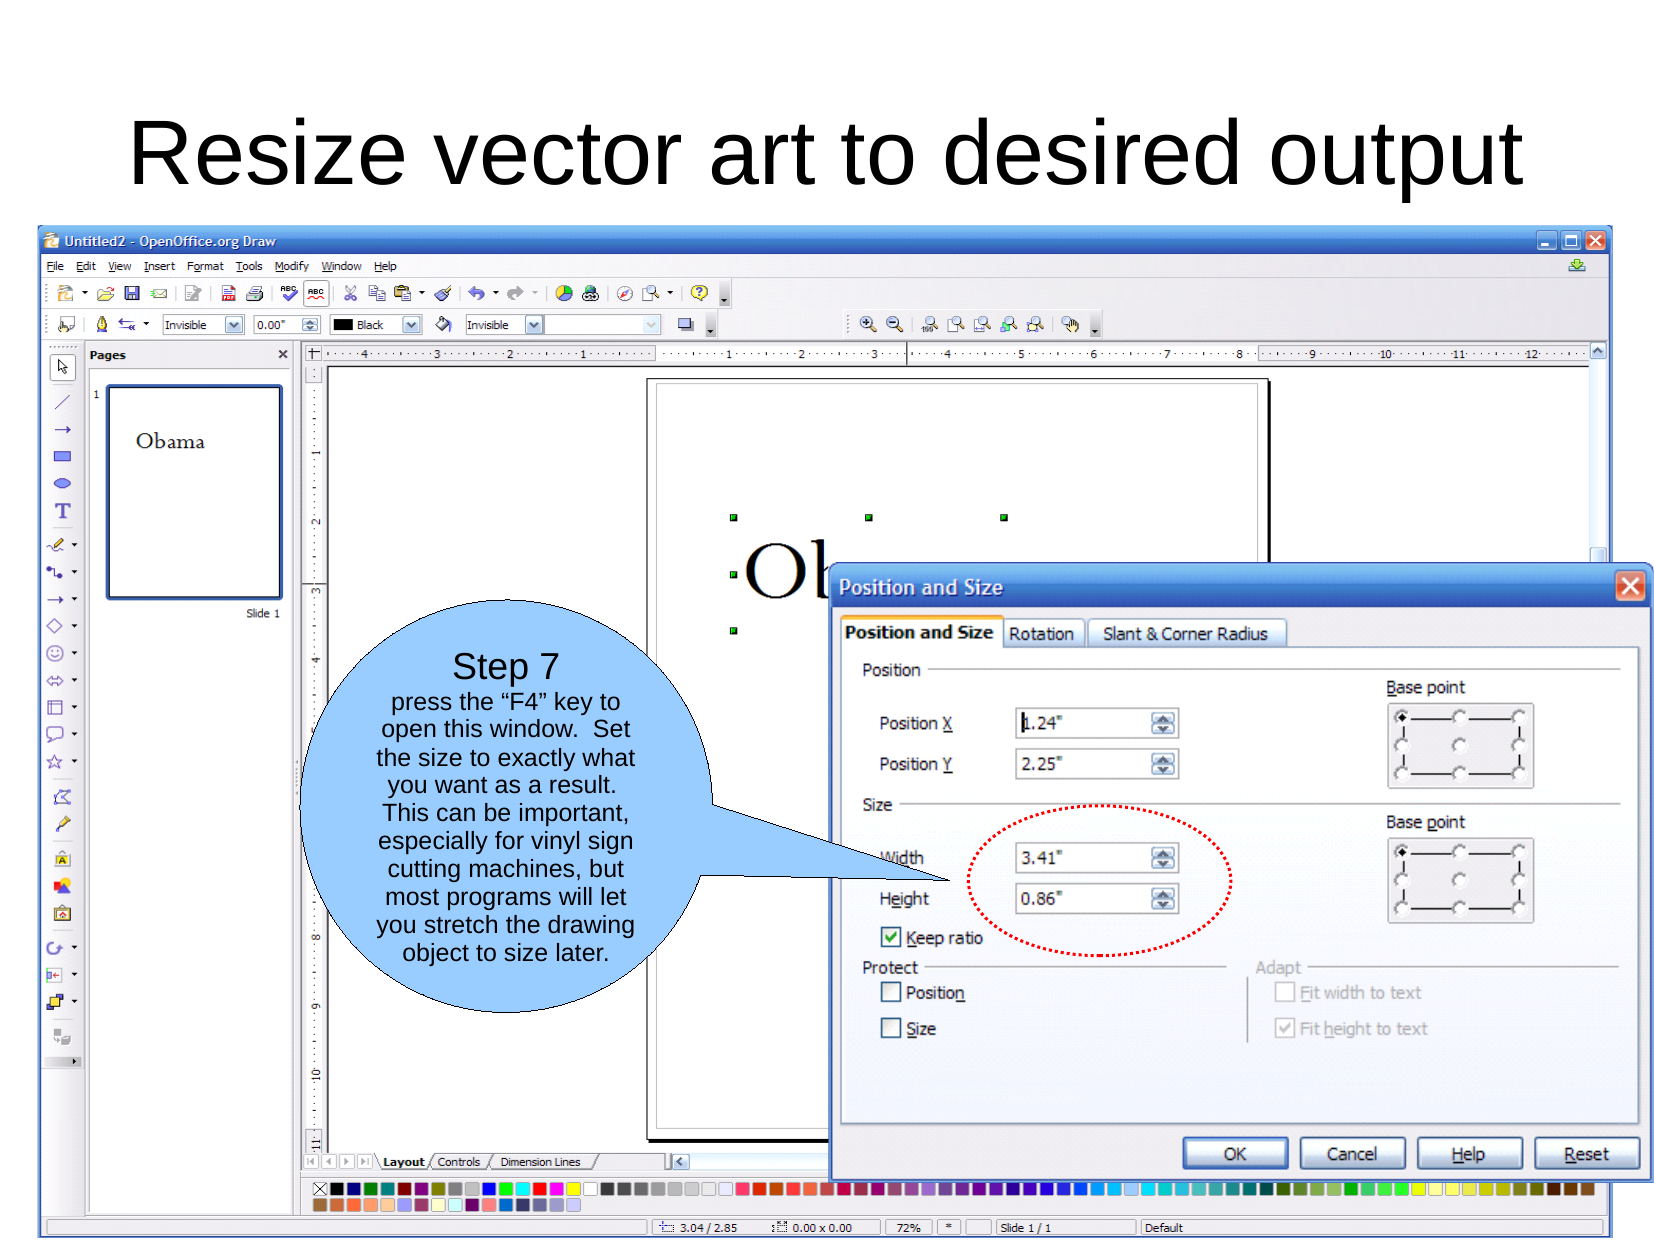

# Resize vector art to desired output
Step 7
press the “F4” key to open this window. Set the size to exactly what you want as a result. This can be important, especially for vinyl sign cutting machines, but most programs will let you stretch the drawing object to size later.